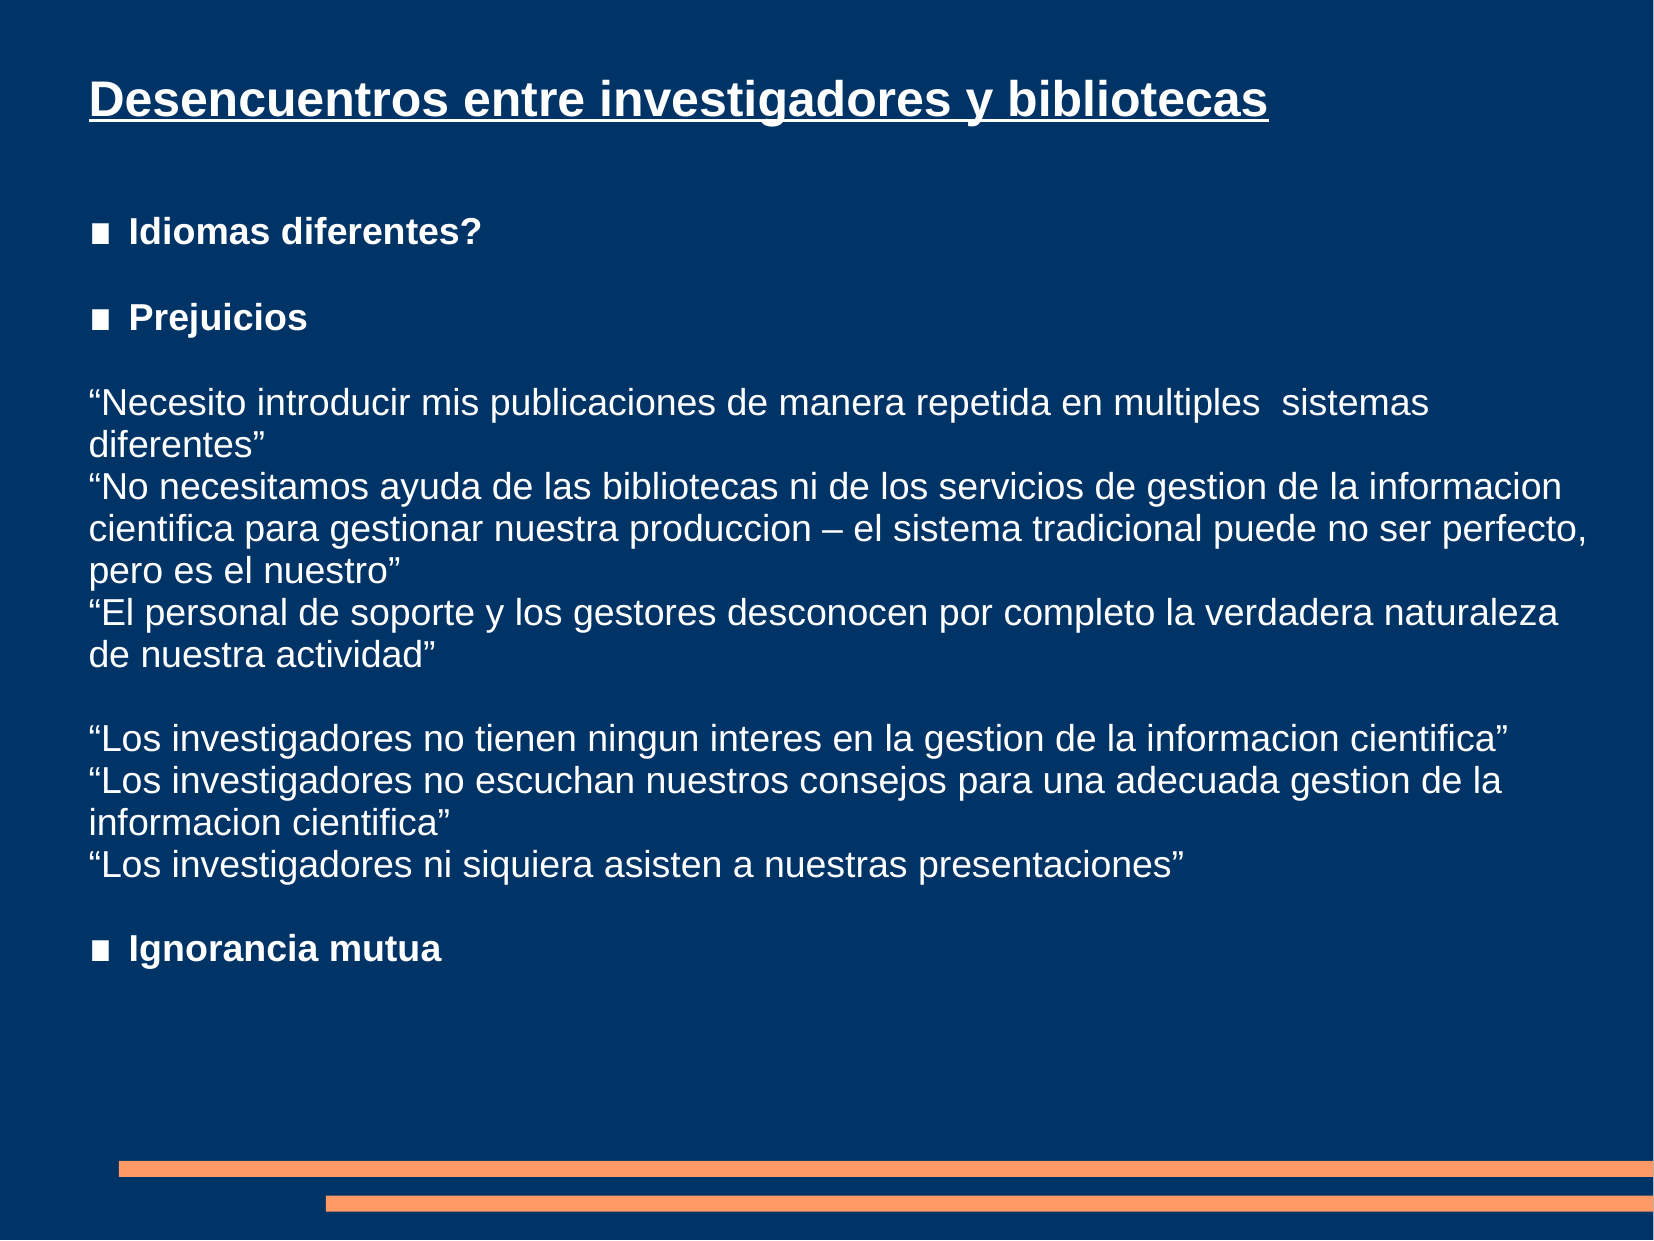

Desencuentros entre investigadores y bibliotecas
∎ Idiomas diferentes?
∎ Prejuicios
“Necesito introducir mis publicaciones de manera repetida en multiples sistemas
diferentes”
“No necesitamos ayuda de las bibliotecas ni de los servicios de gestion de la informacion
cientifica para gestionar nuestra produccion – el sistema tradicional puede no ser perfecto,
pero es el nuestro”
“El personal de soporte y los gestores desconocen por completo la verdadera naturaleza
de nuestra actividad”
“Los investigadores no tienen ningun interes en la gestion de la informacion cientifica”
“Los investigadores no escuchan nuestros consejos para una adecuada gestion de la
informacion cientifica”
“Los investigadores ni siquiera asisten a nuestras presentaciones”
∎ Ignorancia mutua